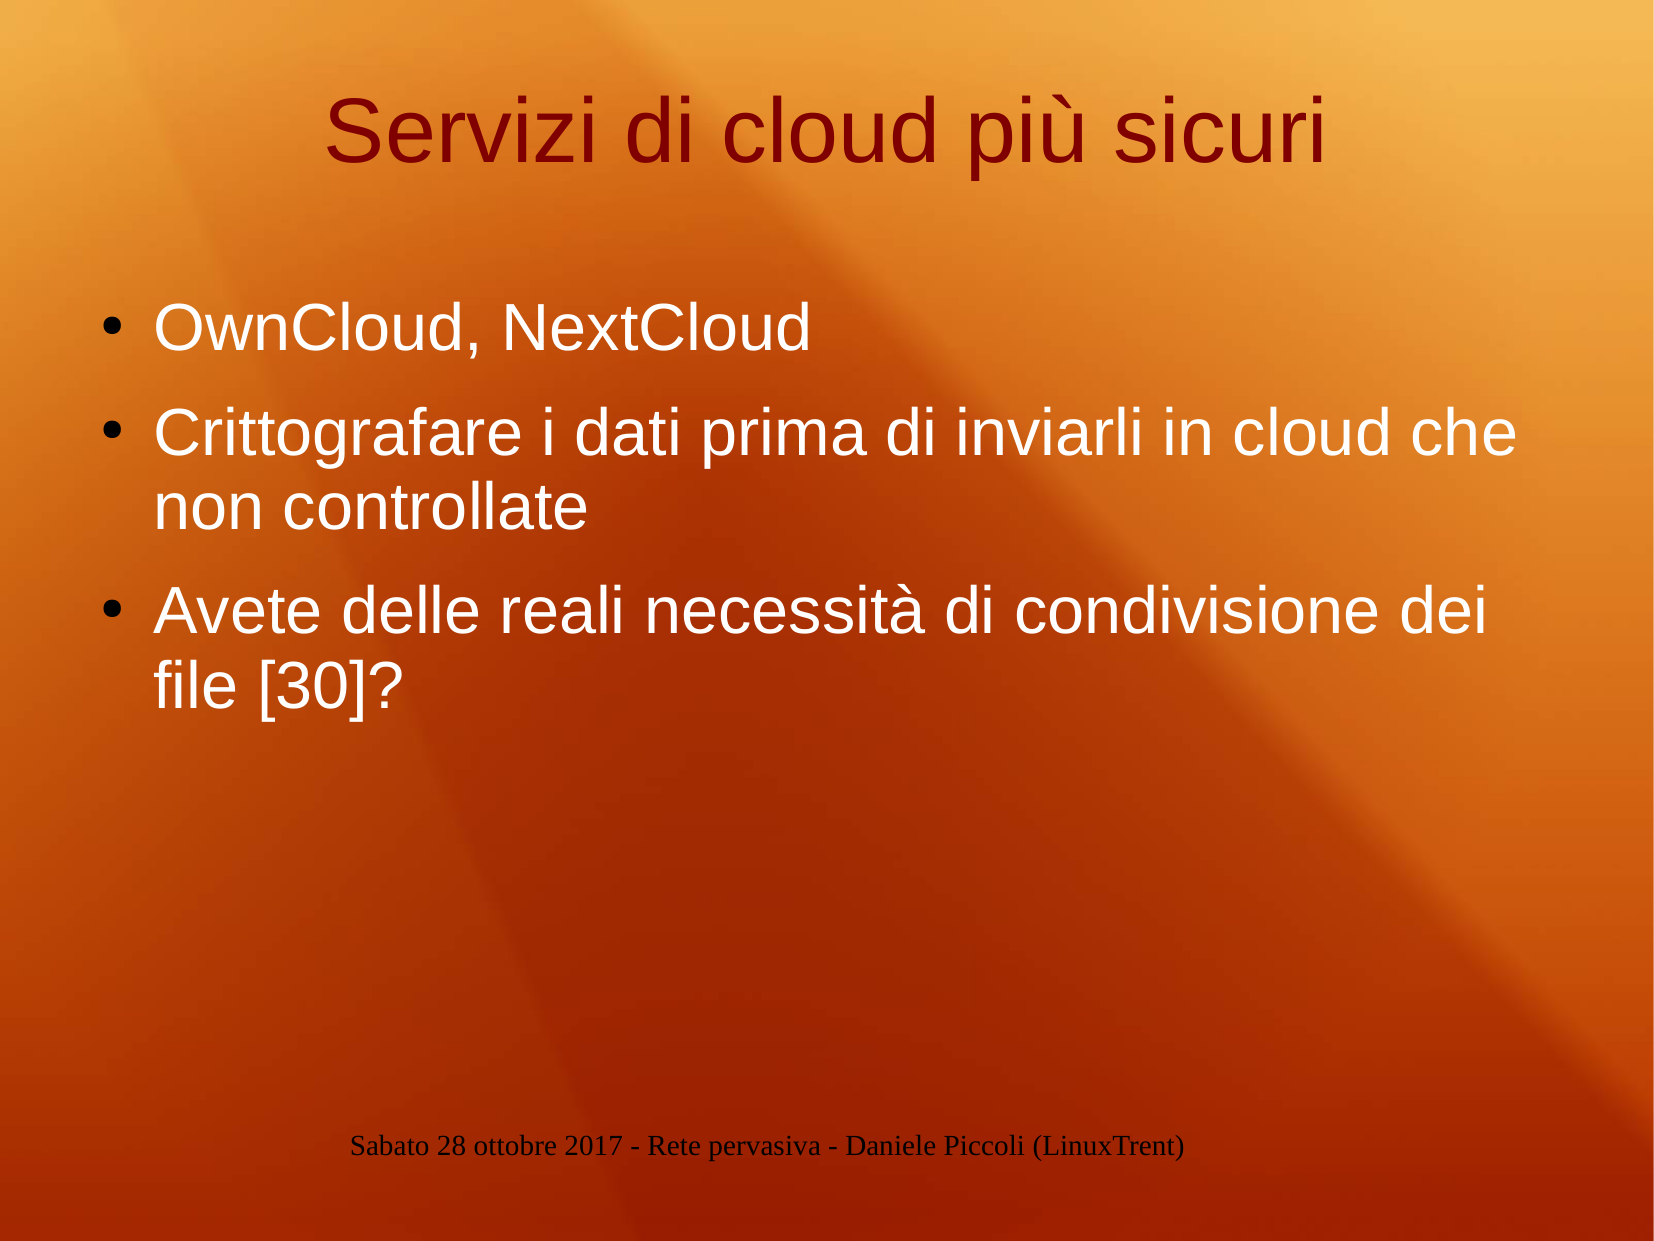

# Servizi di cloud più sicuri
OwnCloud, NextCloud
Crittografare i dati prima di inviarli in cloud che non controllate
Avete delle reali necessità di condivisione dei file [30]?
Sabato 28 ottobre 2017 - Rete pervasiva - Daniele Piccoli (LinuxTrent)